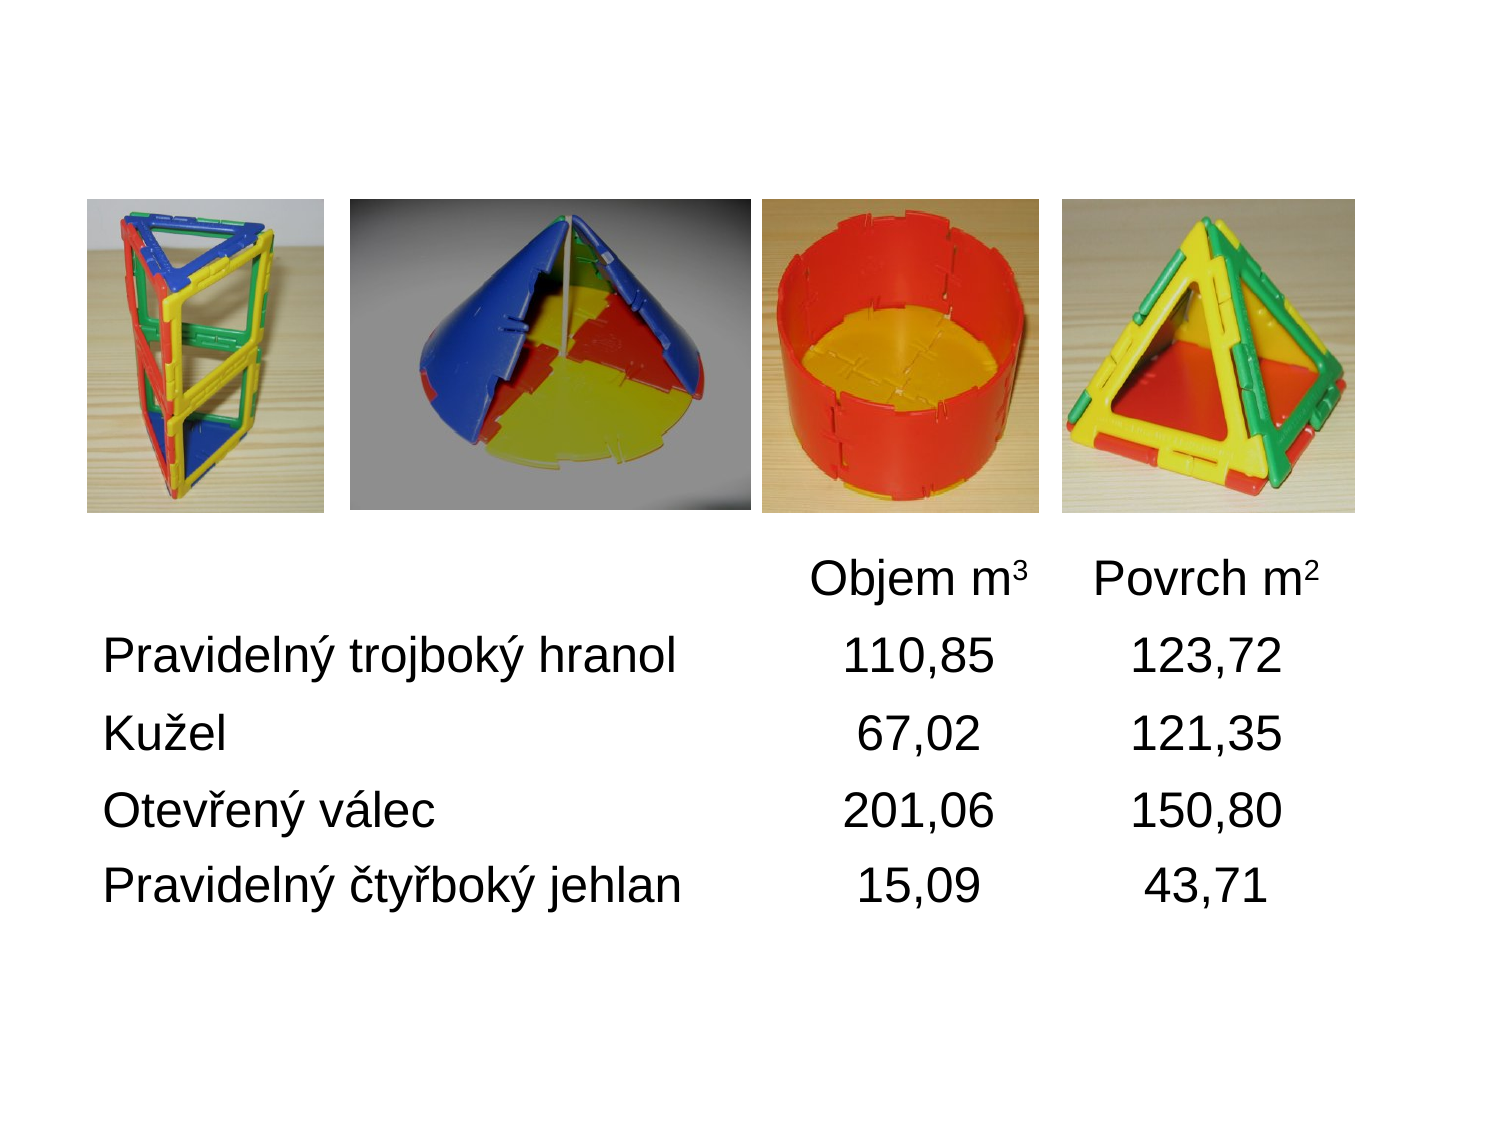

| | Objem m3 | Povrch m2 |
| --- | --- | --- |
| Pravidelný trojboký hranol | 110,85 | 123,72 |
| Kužel | 67,02 | 121,35 |
| Otevřený válec | 201,06 | 150,80 |
| Pravidelný čtyřboký jehlan | 15,09 | 43,71 |